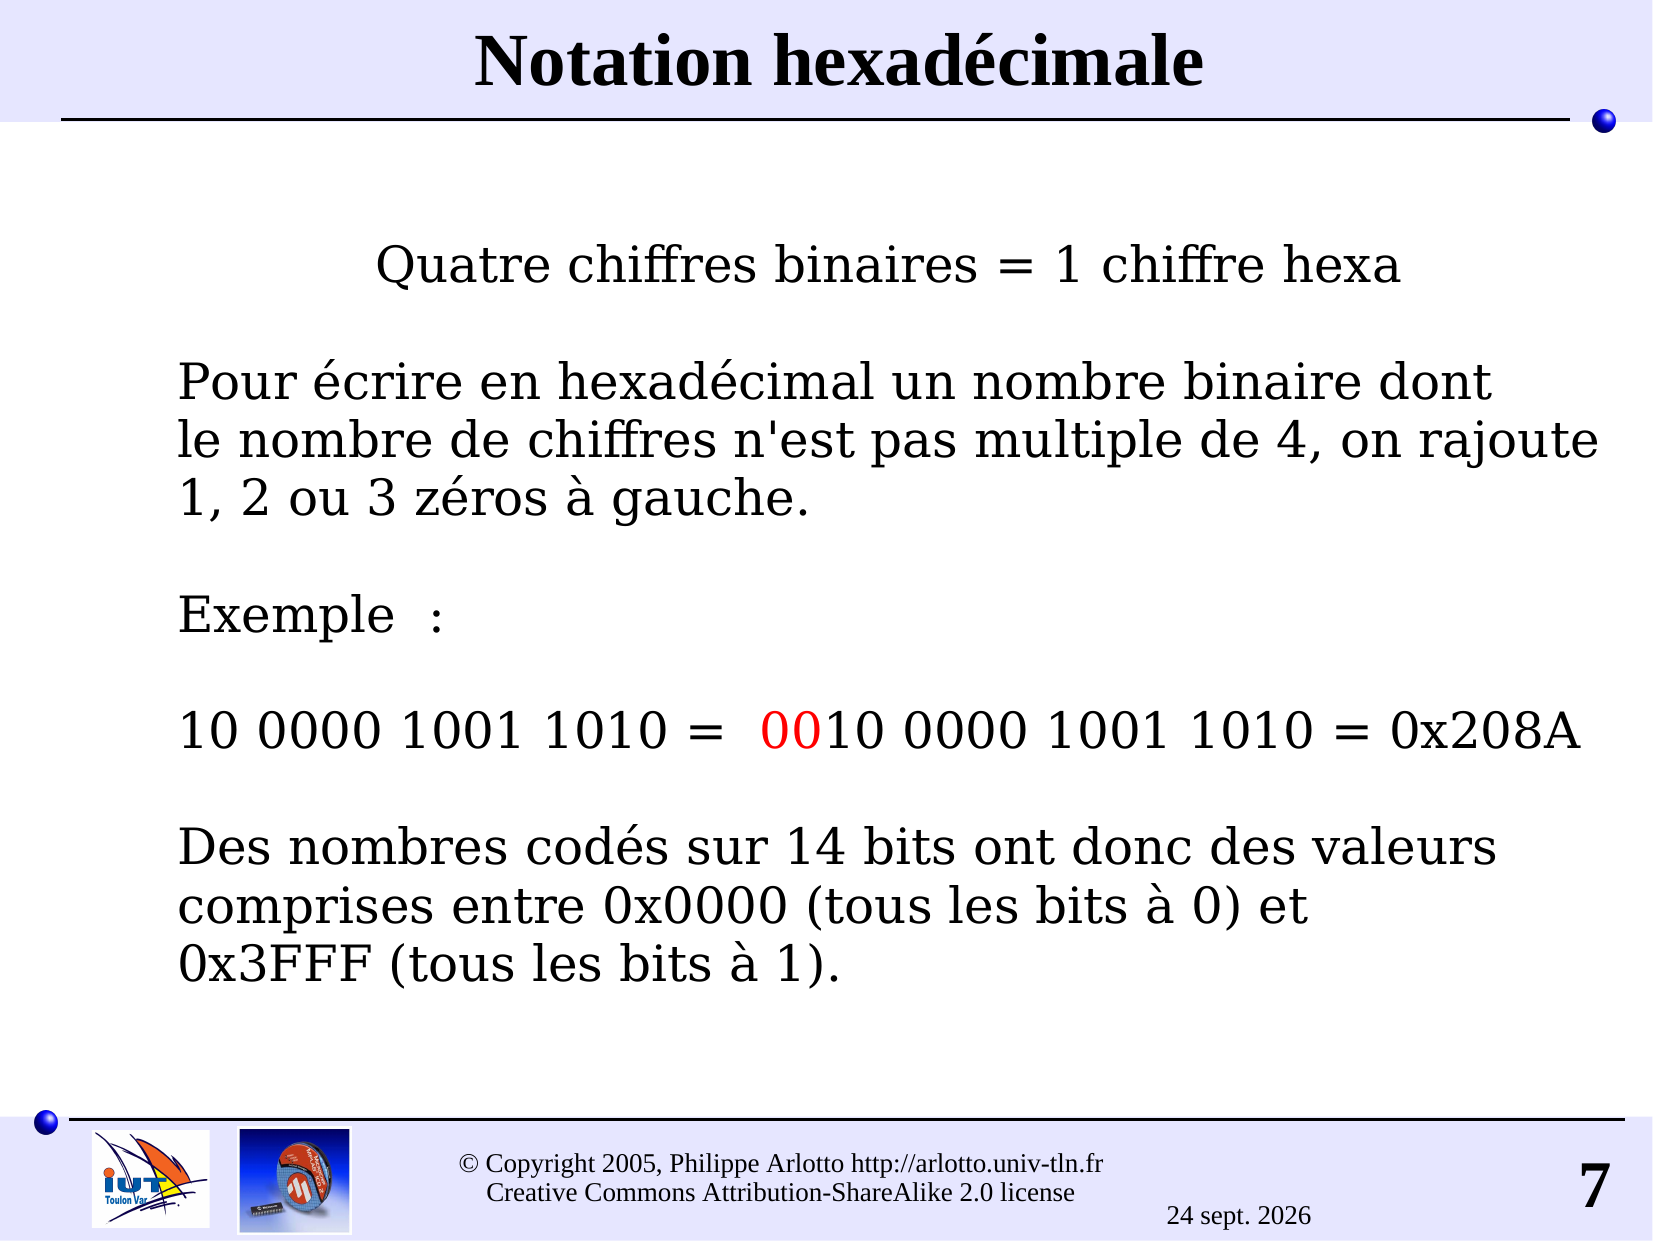

# Notation hexadécimale
Quatre chiffres binaires = 1 chiffre hexa
Pour écrire en hexadécimal un nombre binaire dont
le nombre de chiffres n'est pas multiple de 4, on rajoute
1, 2 ou 3 zéros à gauche.
Exemple :
10 0000 1001 1010 = 0010 0000 1001 1010 = 0x208A
Des nombres codés sur 14 bits ont donc des valeurs
comprises entre 0x0000 (tous les bits à 0) et
0x3FFF (tous les bits à 1).